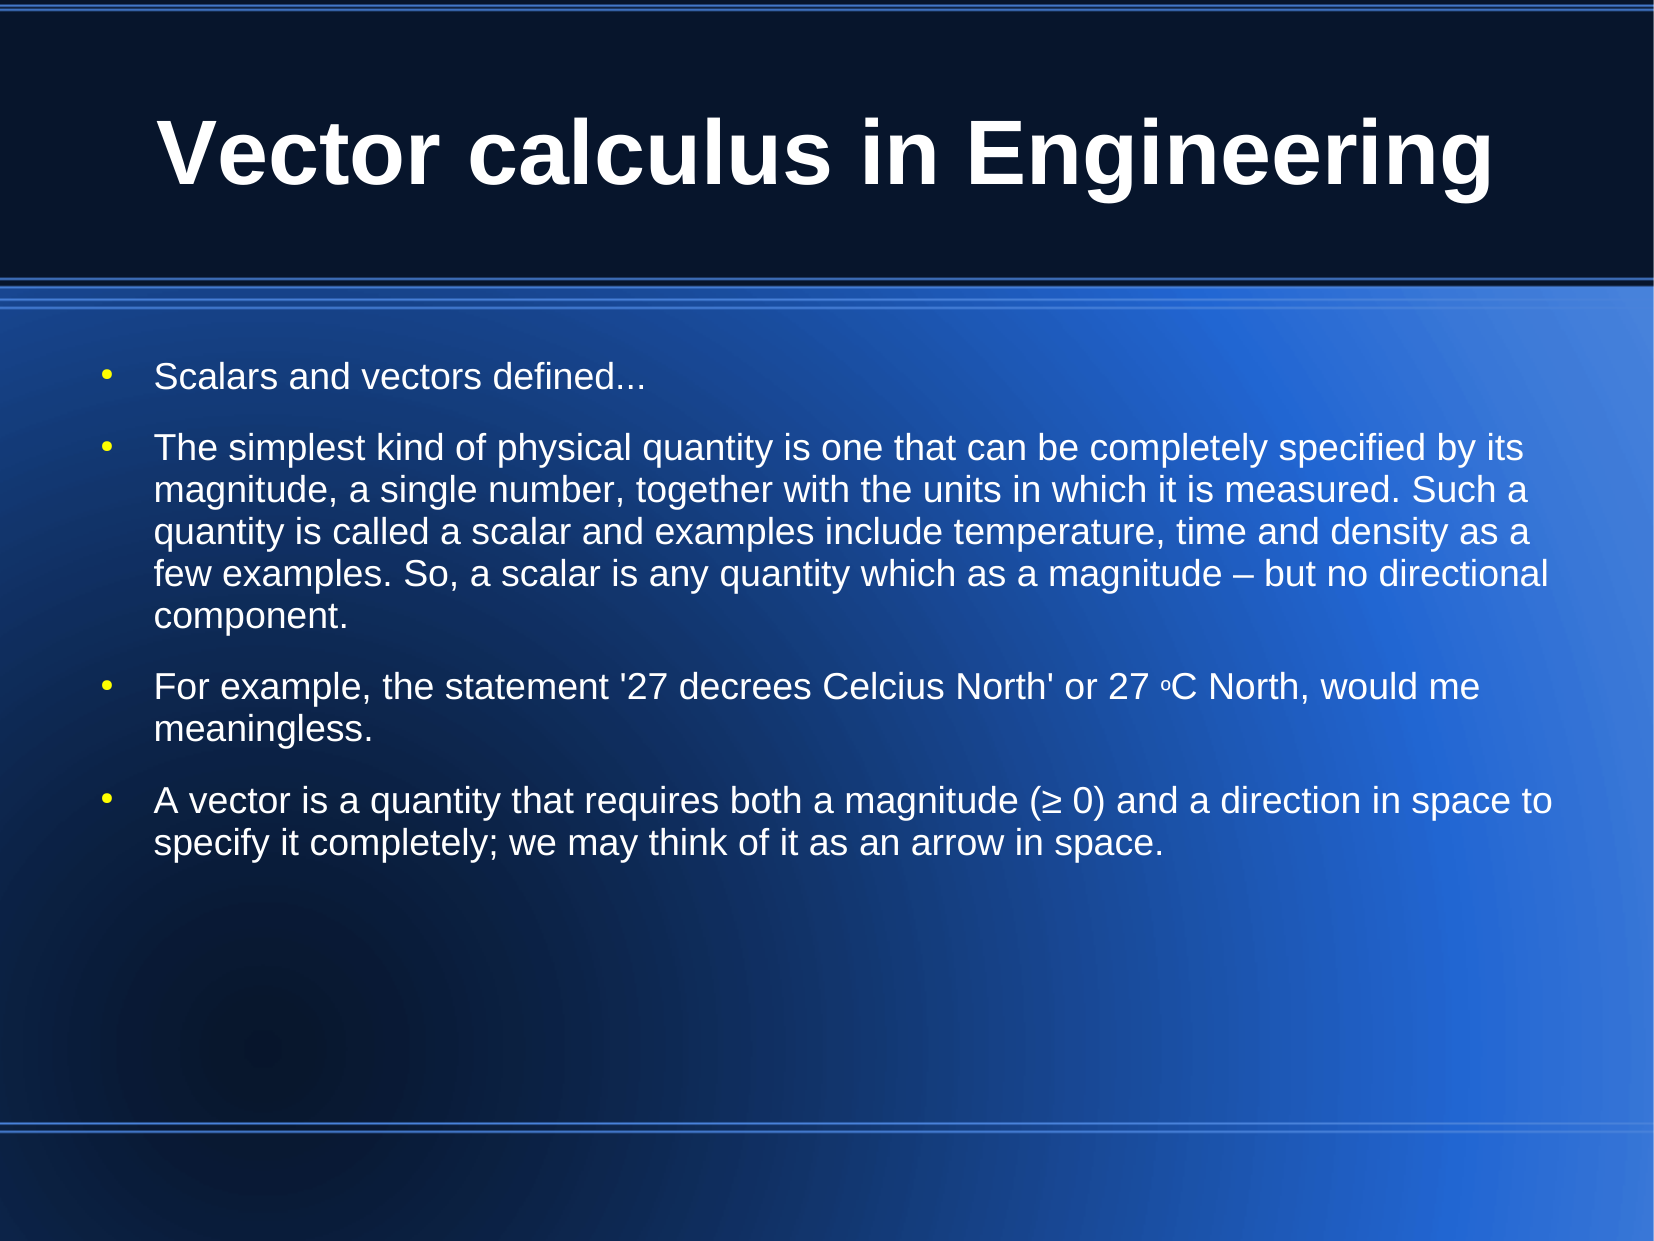

# Vector calculus in Engineering
Scalars and vectors defined...
The simplest kind of physical quantity is one that can be completely specified by its magnitude, a single number, together with the units in which it is measured. Such a quantity is called a scalar and examples include temperature, time and density as a few examples. So, a scalar is any quantity which as a magnitude – but no directional component.
For example, the statement '27 decrees Celcius North' or 27 ºC North, would me meaningless.
A vector is a quantity that requires both a magnitude (≥ 0) and a direction in space to specify it completely; we may think of it as an arrow in space.